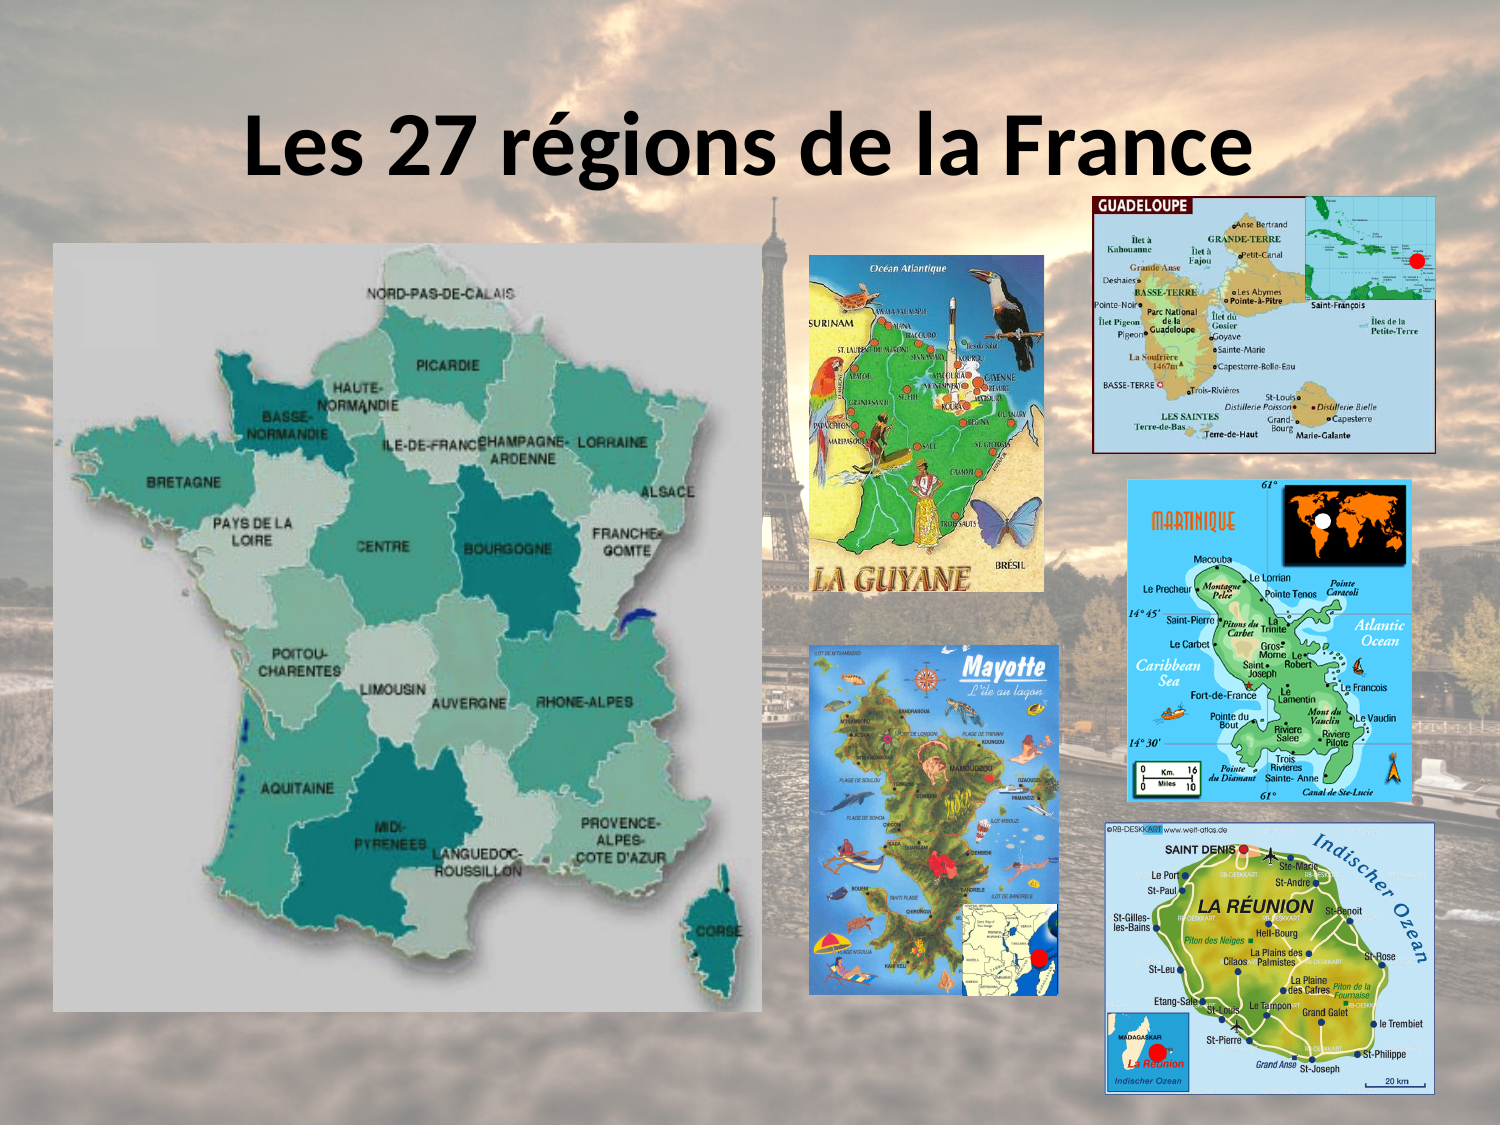

# Les 27 régions de la France